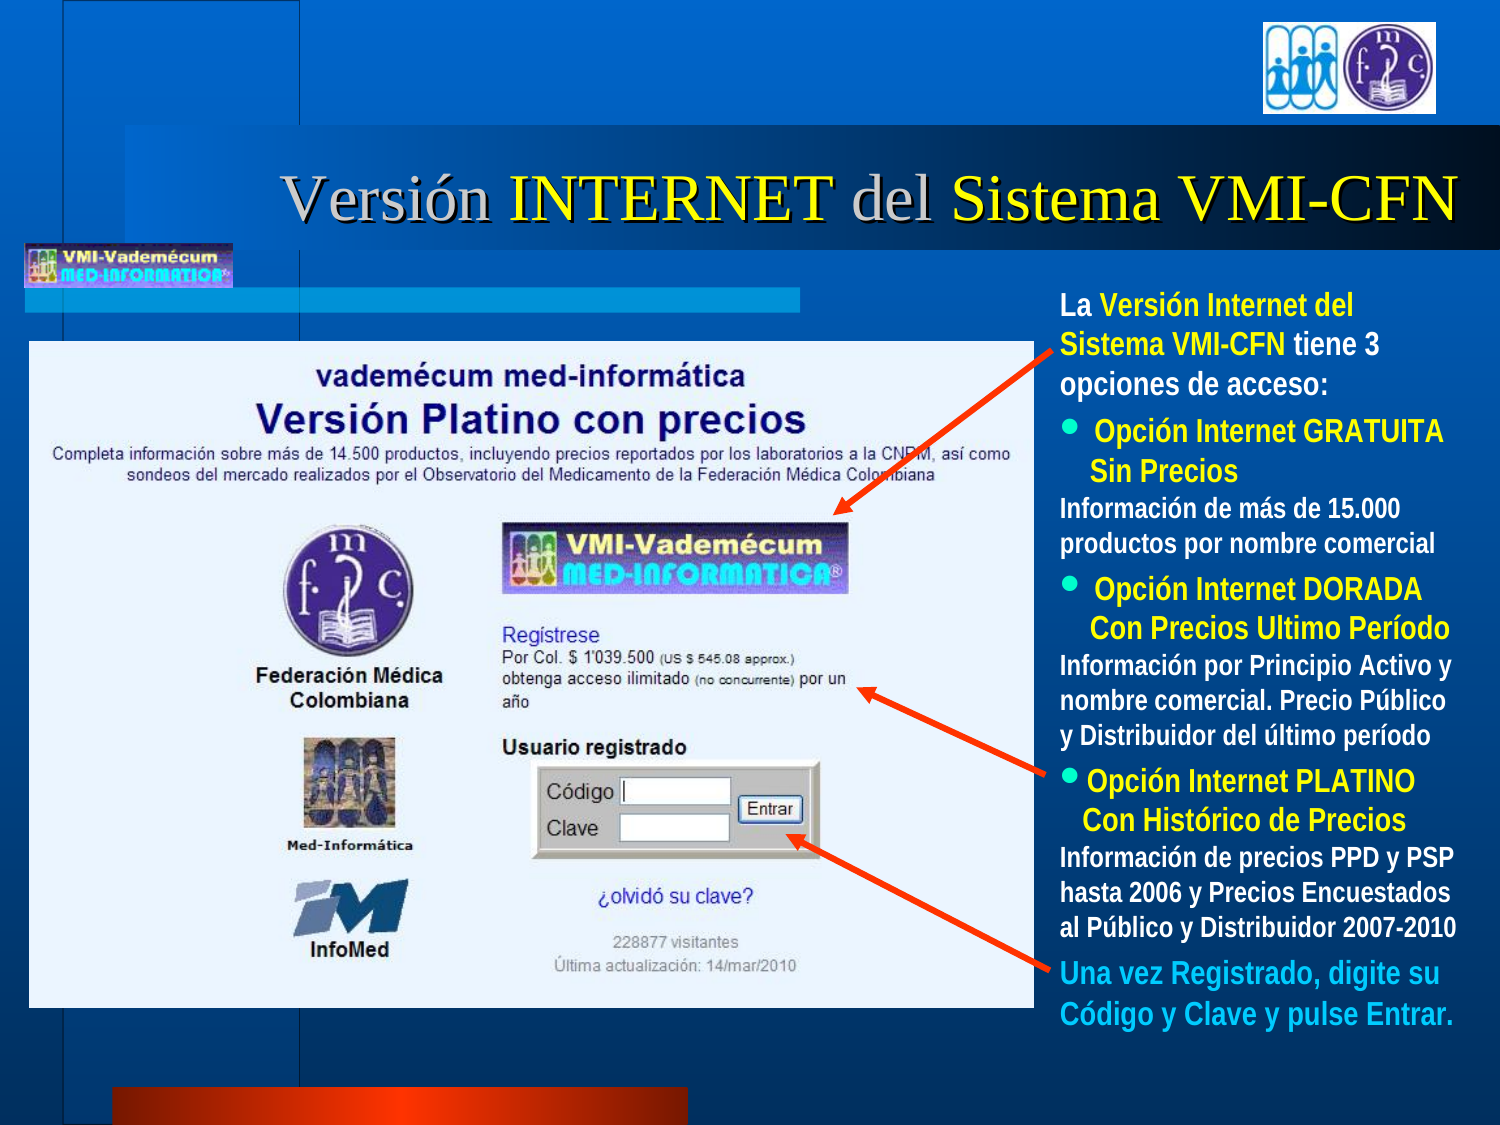

Versión INTERNET del Sistema VMI-CFN
La Versión Internet del Sistema VMI-CFN tiene 3 opciones de acceso:
 Opción Internet GRATUITA
 Sin Precios
Información de más de 15.000 productos por nombre comercial
 Opción Internet DORADA
 Con Precios Ultimo Período
Información por Principio Activo y nombre comercial. Precio Público y Distribuidor del último período
Opción Internet PLATINO
 Con Histórico de Precios
Información de precios PPD y PSP hasta 2006 y Precios Encuestados al Público y Distribuidor 2007-2010
Una vez Registrado, digite su Código y Clave y pulse Entrar.